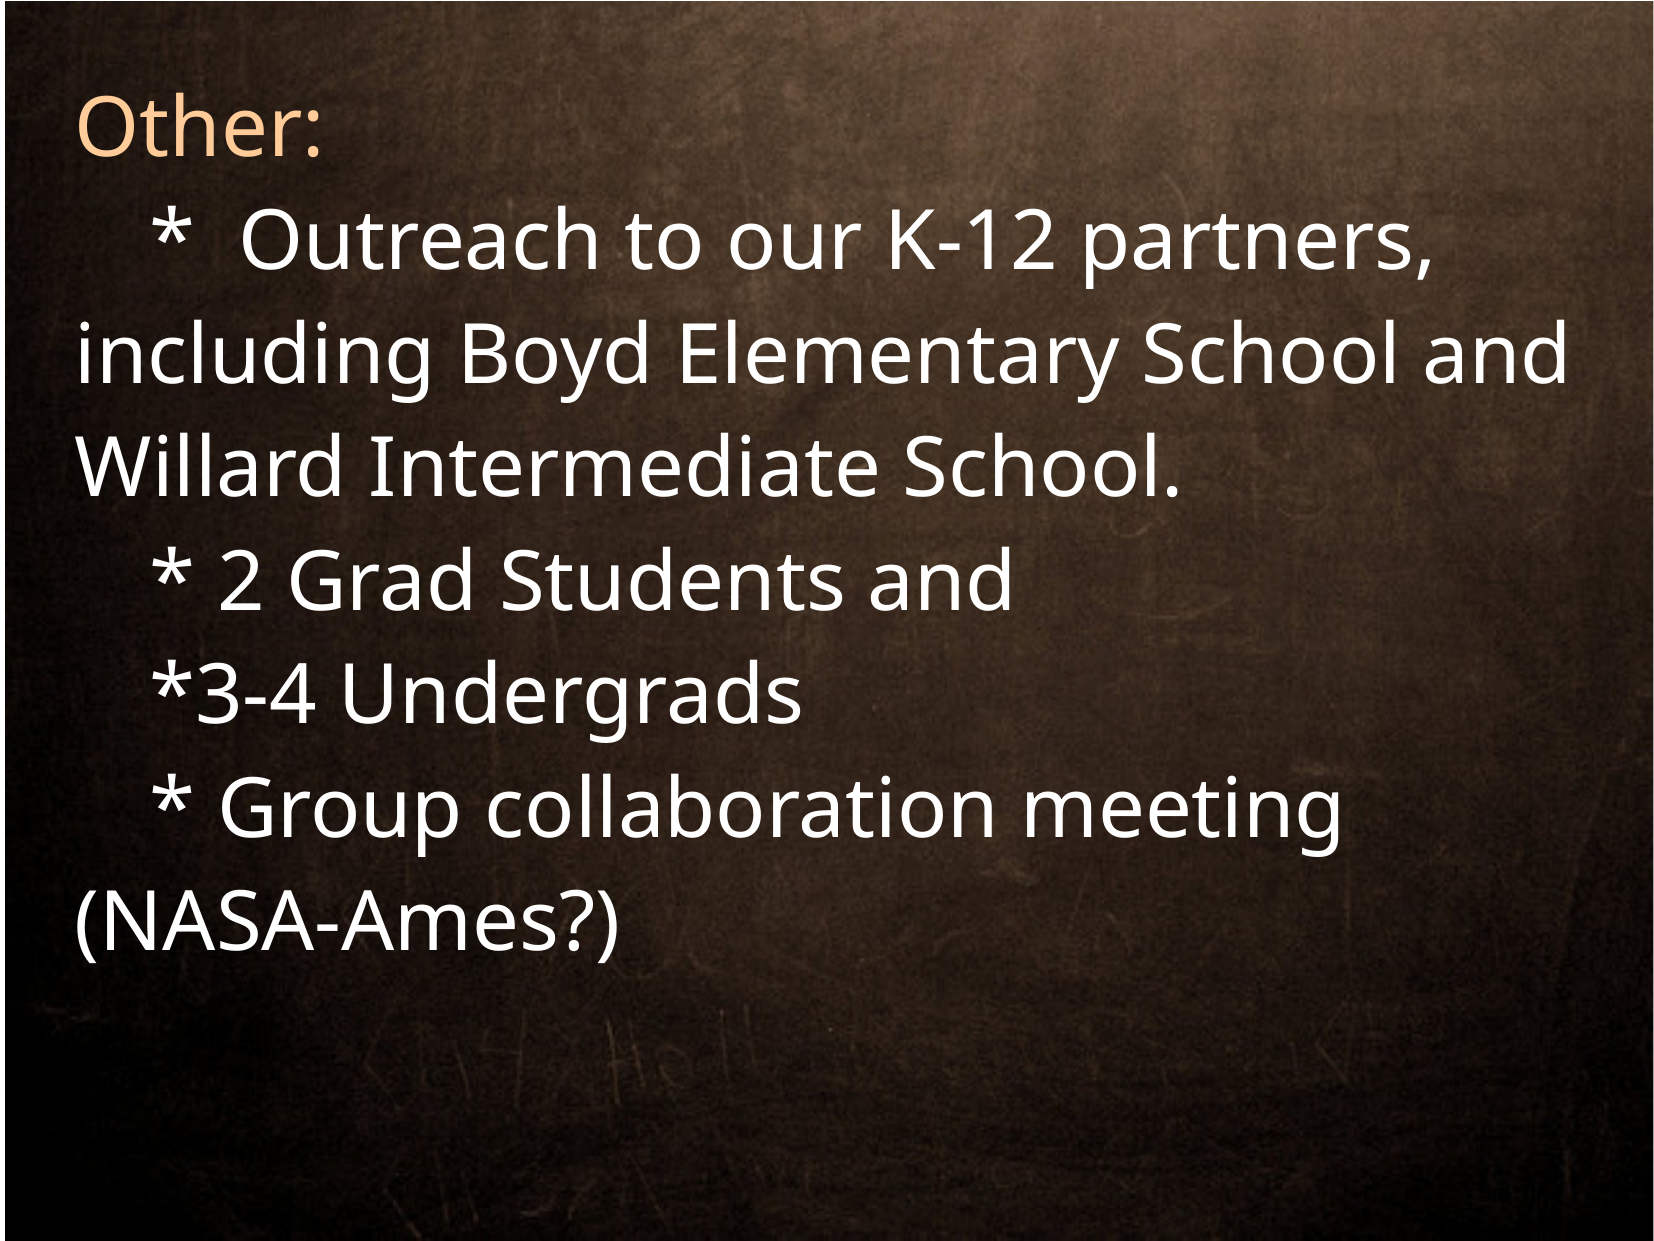

Other:
	* Outreach to our K-12 partners, including Boyd Elementary School and Willard Intermediate School.
	* 2 Grad Students and
	*3-4 Undergrads
	* Group collaboration meeting (NASA-Ames?)